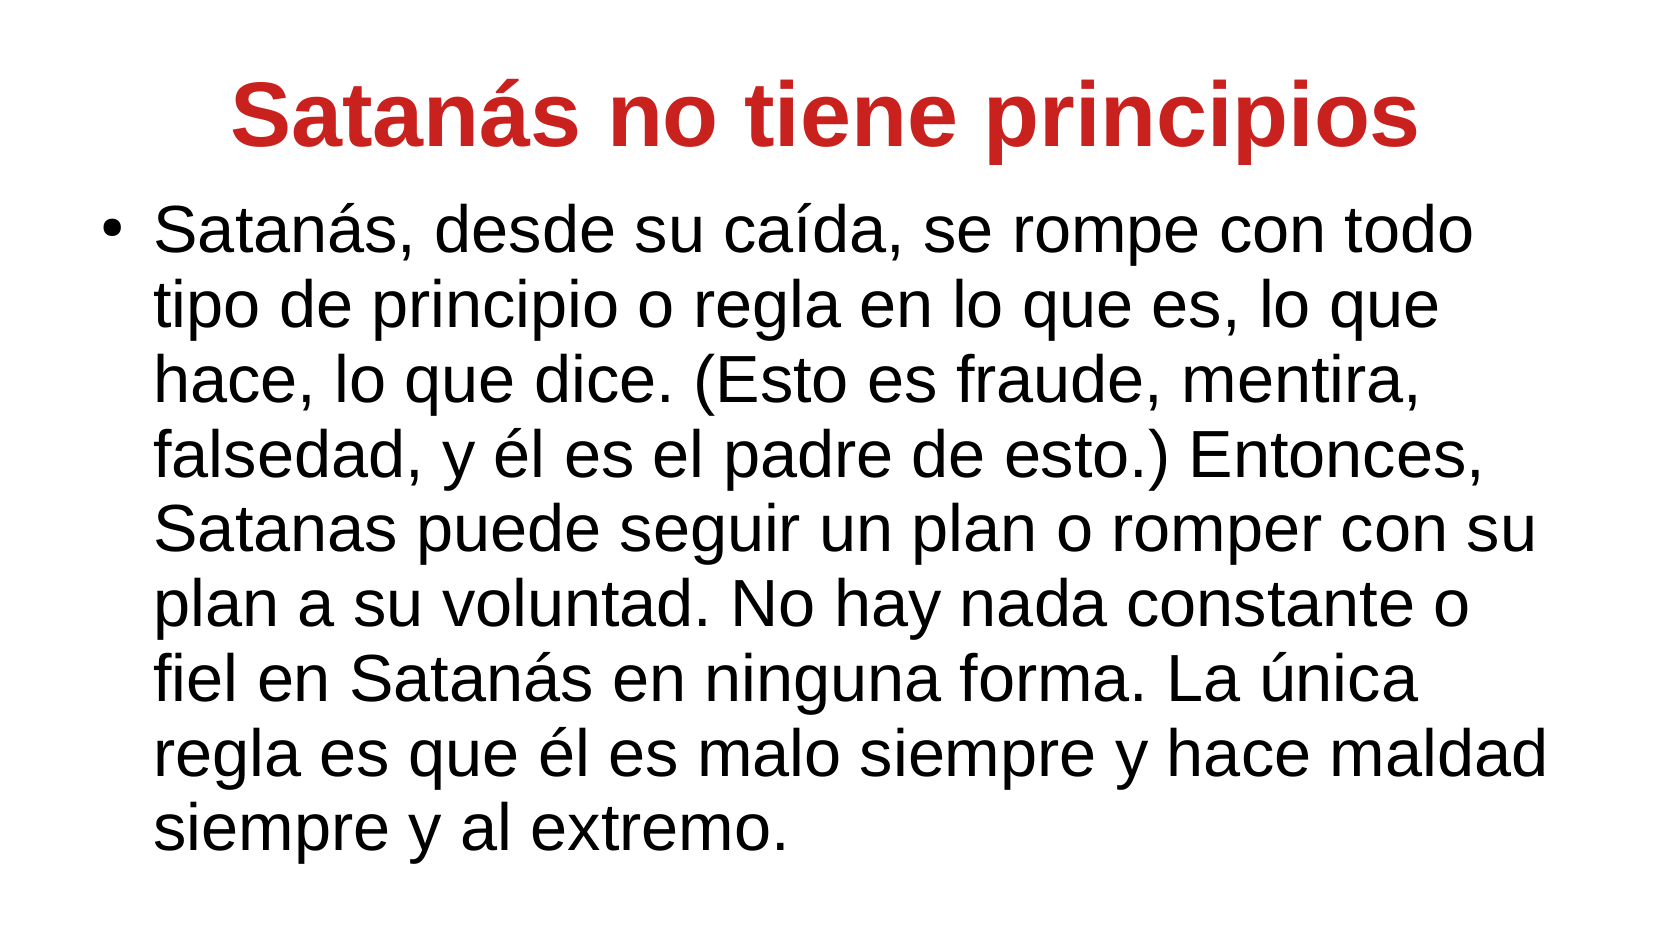

# Satanás no tiene principios
Satanás, desde su caída, se rompe con todo tipo de principio o regla en lo que es, lo que hace, lo que dice. (Esto es fraude, mentira, falsedad, y él es el padre de esto.) Entonces, Satanas puede seguir un plan o romper con su plan a su voluntad. No hay nada constante o fiel en Satanás en ninguna forma. La única regla es que él es malo siempre y hace maldad siempre y al extremo.